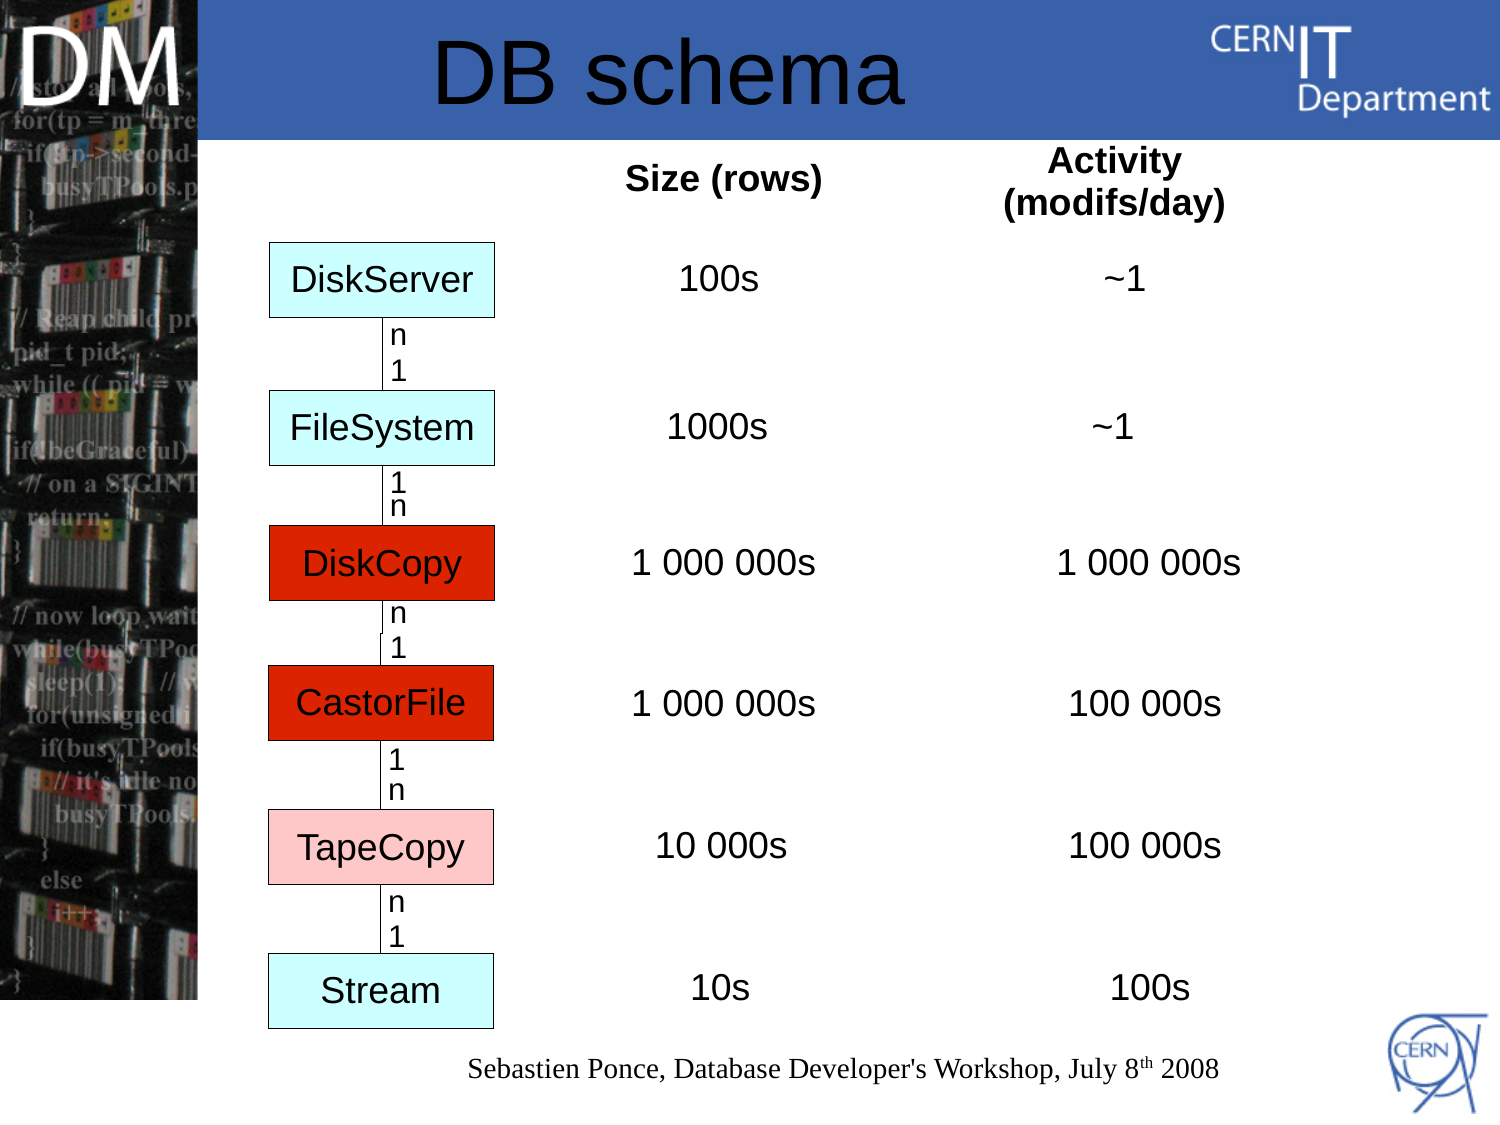

# DB schema
Activity
(modifs/day)
Size (rows)
DiskServer
100s
~1
n
1
FileSystem
1000s
~1
1
n
DiskCopy
1 000 000s
1 000 000s
n
1
CastorFile
1 000 000s
100 000s
1
n
TapeCopy
10 000s
100 000s
n
1
Stream
10s
100s